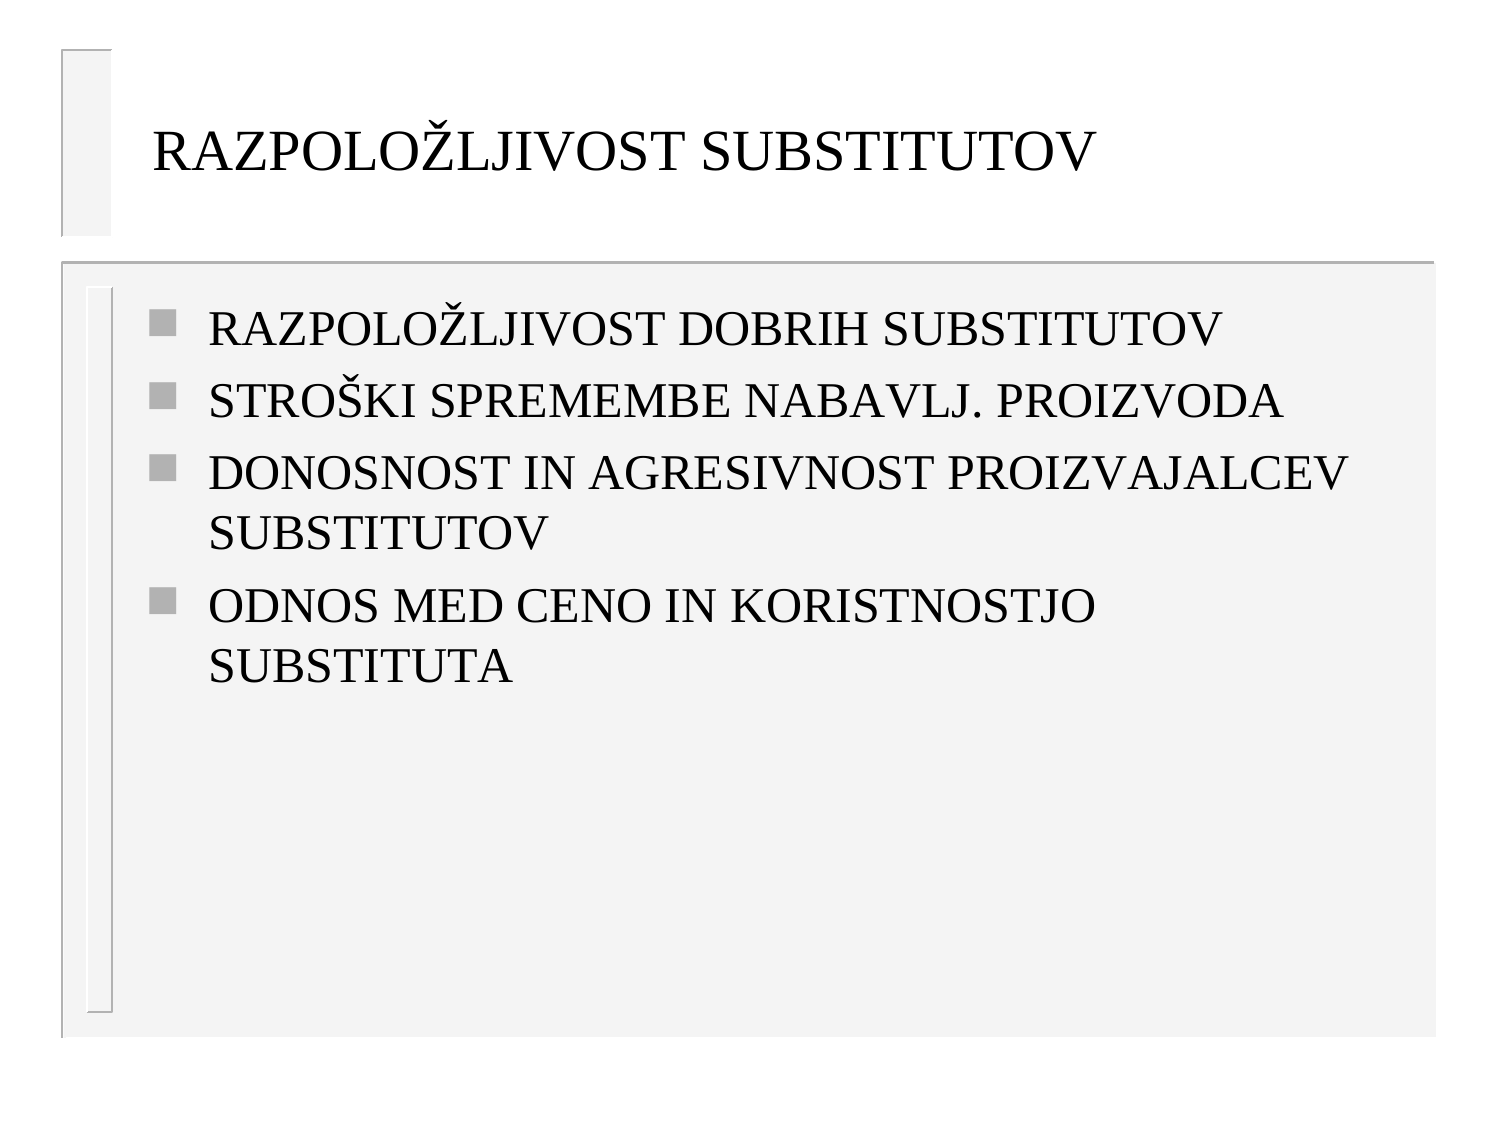

# RAZPOLOŽLJIVOST SUBSTITUTOV
RAZPOLOŽLJIVOST DOBRIH SUBSTITUTOV
STROŠKI SPREMEMBE NABAVLJ. PROIZVODA
DONOSNOST IN AGRESIVNOST PROIZVAJALCEV SUBSTITUTOV
ODNOS MED CENO IN KORISTNOSTJO SUBSTITUTA